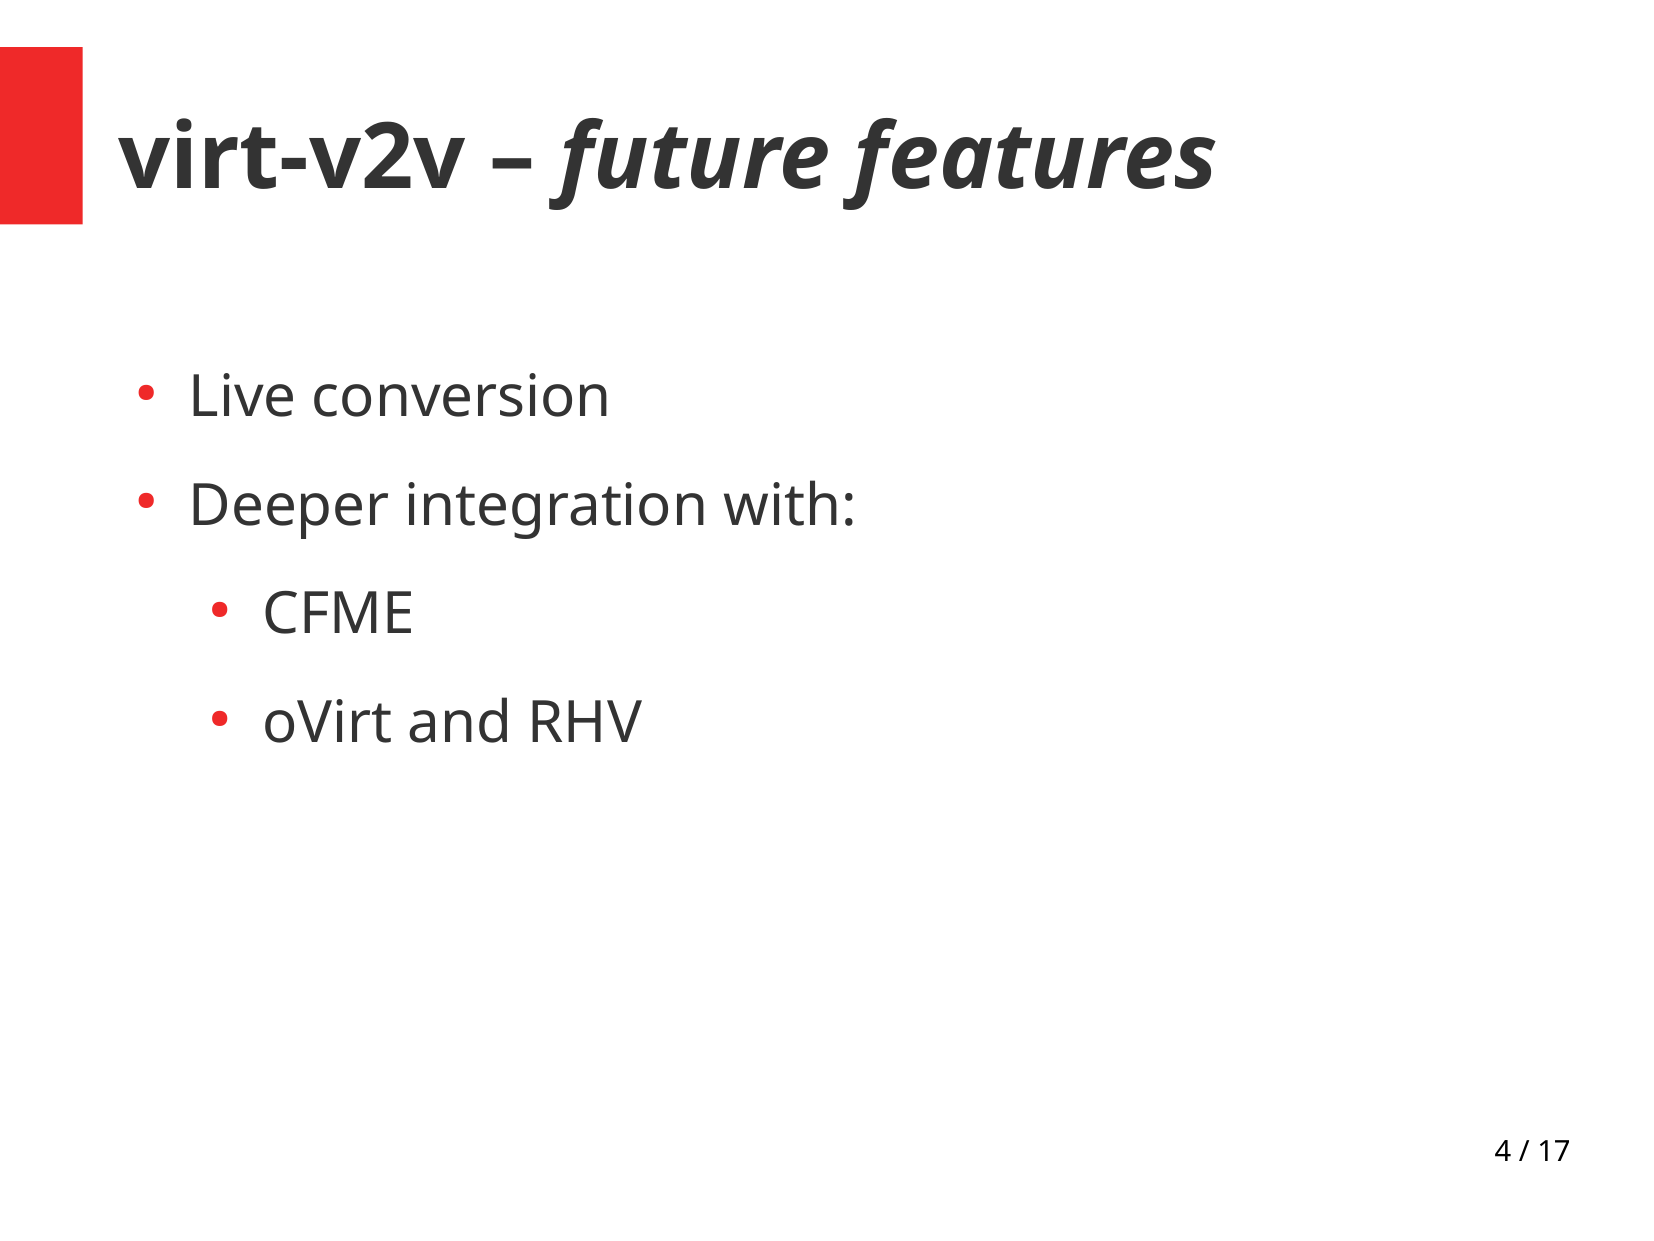

# virt-v2v – future features
Live conversion
Deeper integration with:
CFME
oVirt and RHV
4